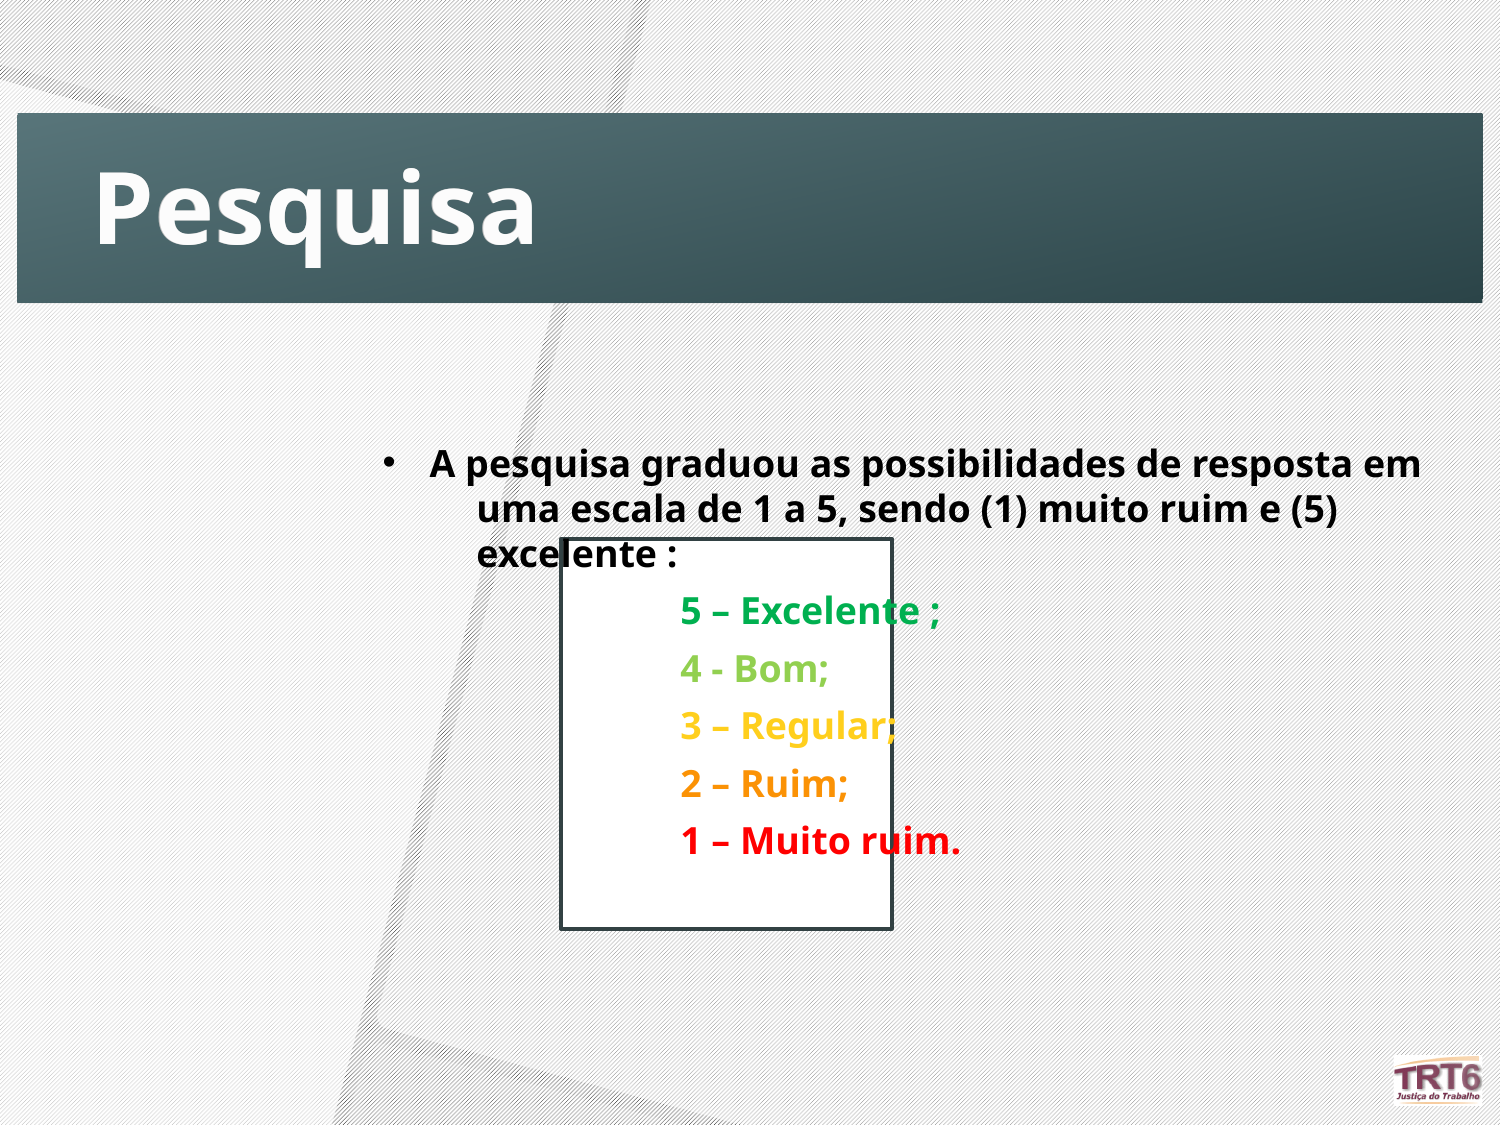

Pesquisa
A pesquisa graduou as possibilidades de resposta em uma escala de 1 a 5, sendo (1) muito ruim e (5) excelente :
		5 – Excelente ;
		4 - Bom;
		3 – Regular;
		2 – Ruim;
		1 – Muito ruim.